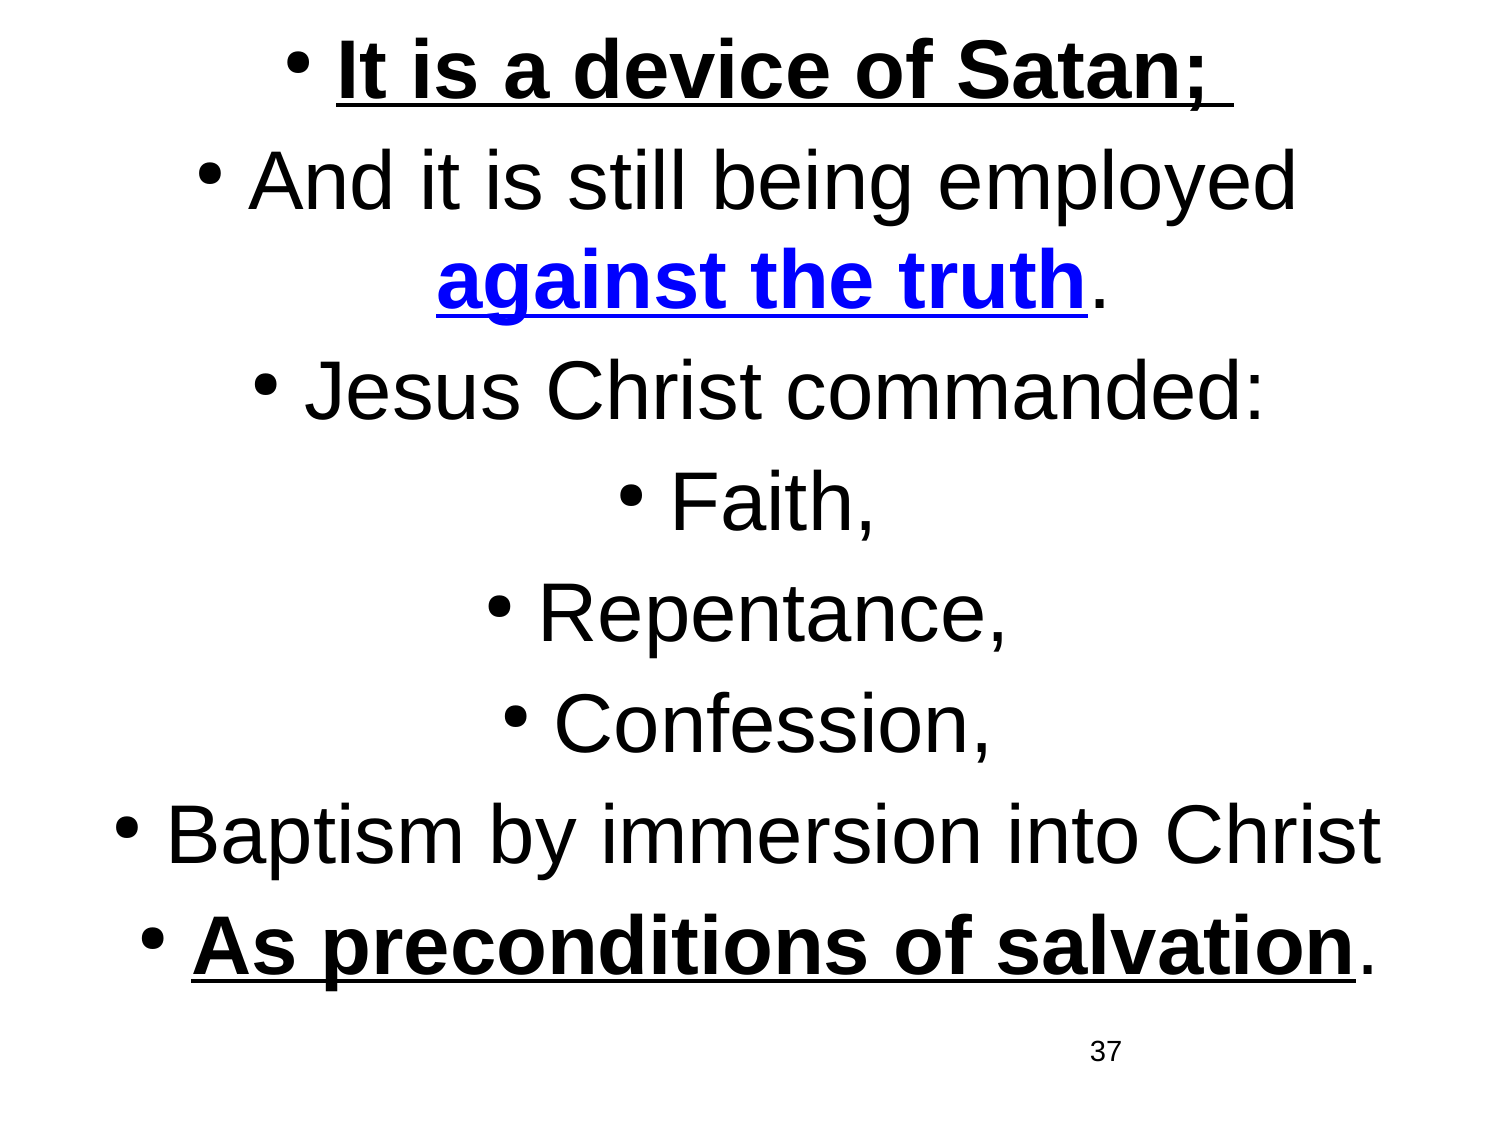

# It is a device of Satan;
And it is still being employed
against the truth.
Jesus Christ commanded:
Faith,
Repentance,
Confession,
Baptism by immersion into Christ
As preconditions of salvation.
37